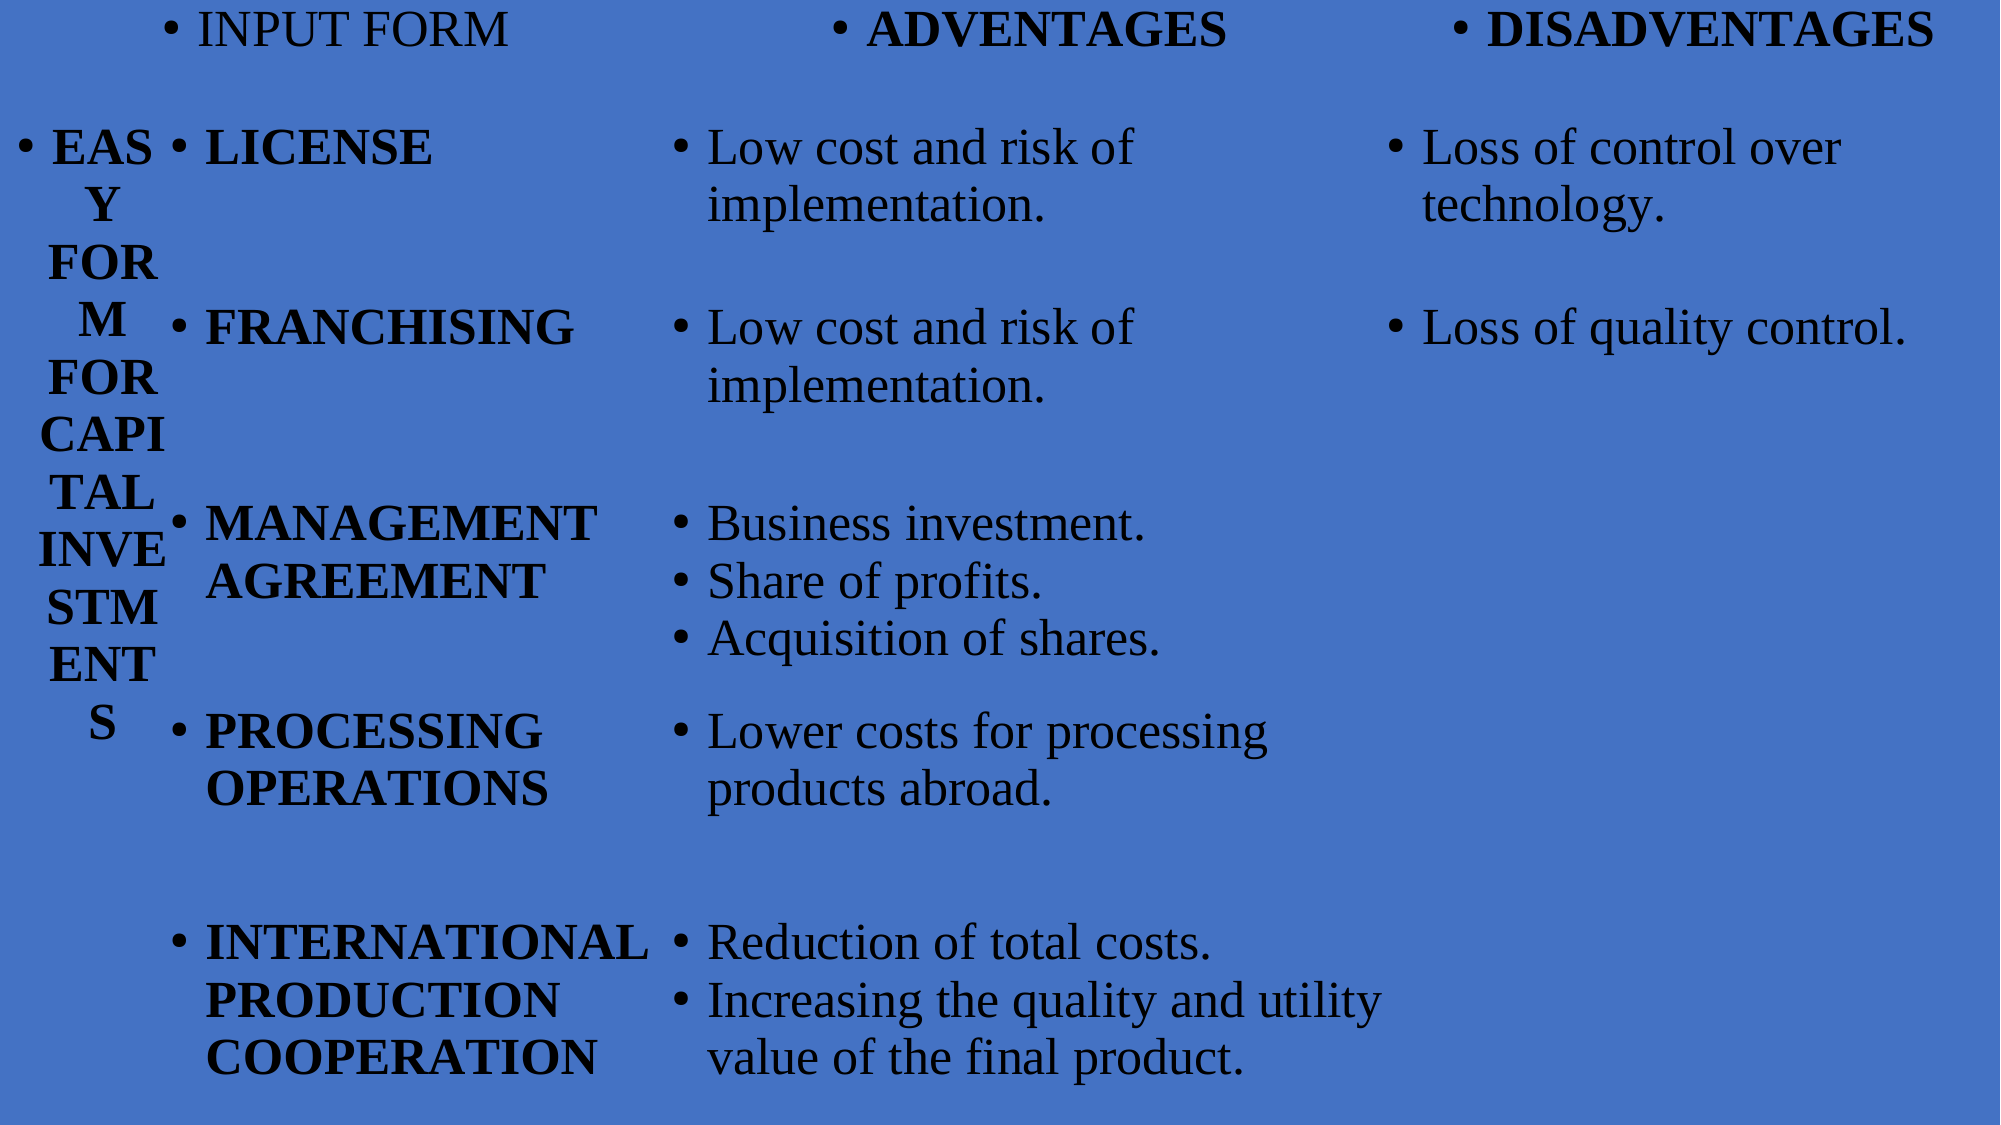

| INPUT FORM | | ADVENTAGES | DISADVENTAGES |
| --- | --- | --- | --- |
| EASY FORM FOR CAPITAL INVESTMENTS | LICENSE | Low cost and risk of implementation. | Loss of control over technology. |
| | FRANCHISING | Low cost and risk of implementation. | Loss of quality control. |
| | MANAGEMENT AGREEMENT | Business investment. Share of profits. Acquisition of shares. | |
| | PROCESSING OPERATIONS | Lower costs for processing products abroad. | |
| | INTERNATIONAL PRODUCTION COOPERATION | Reduction of total costs. Increasing the quality and utility value of the final product. | |